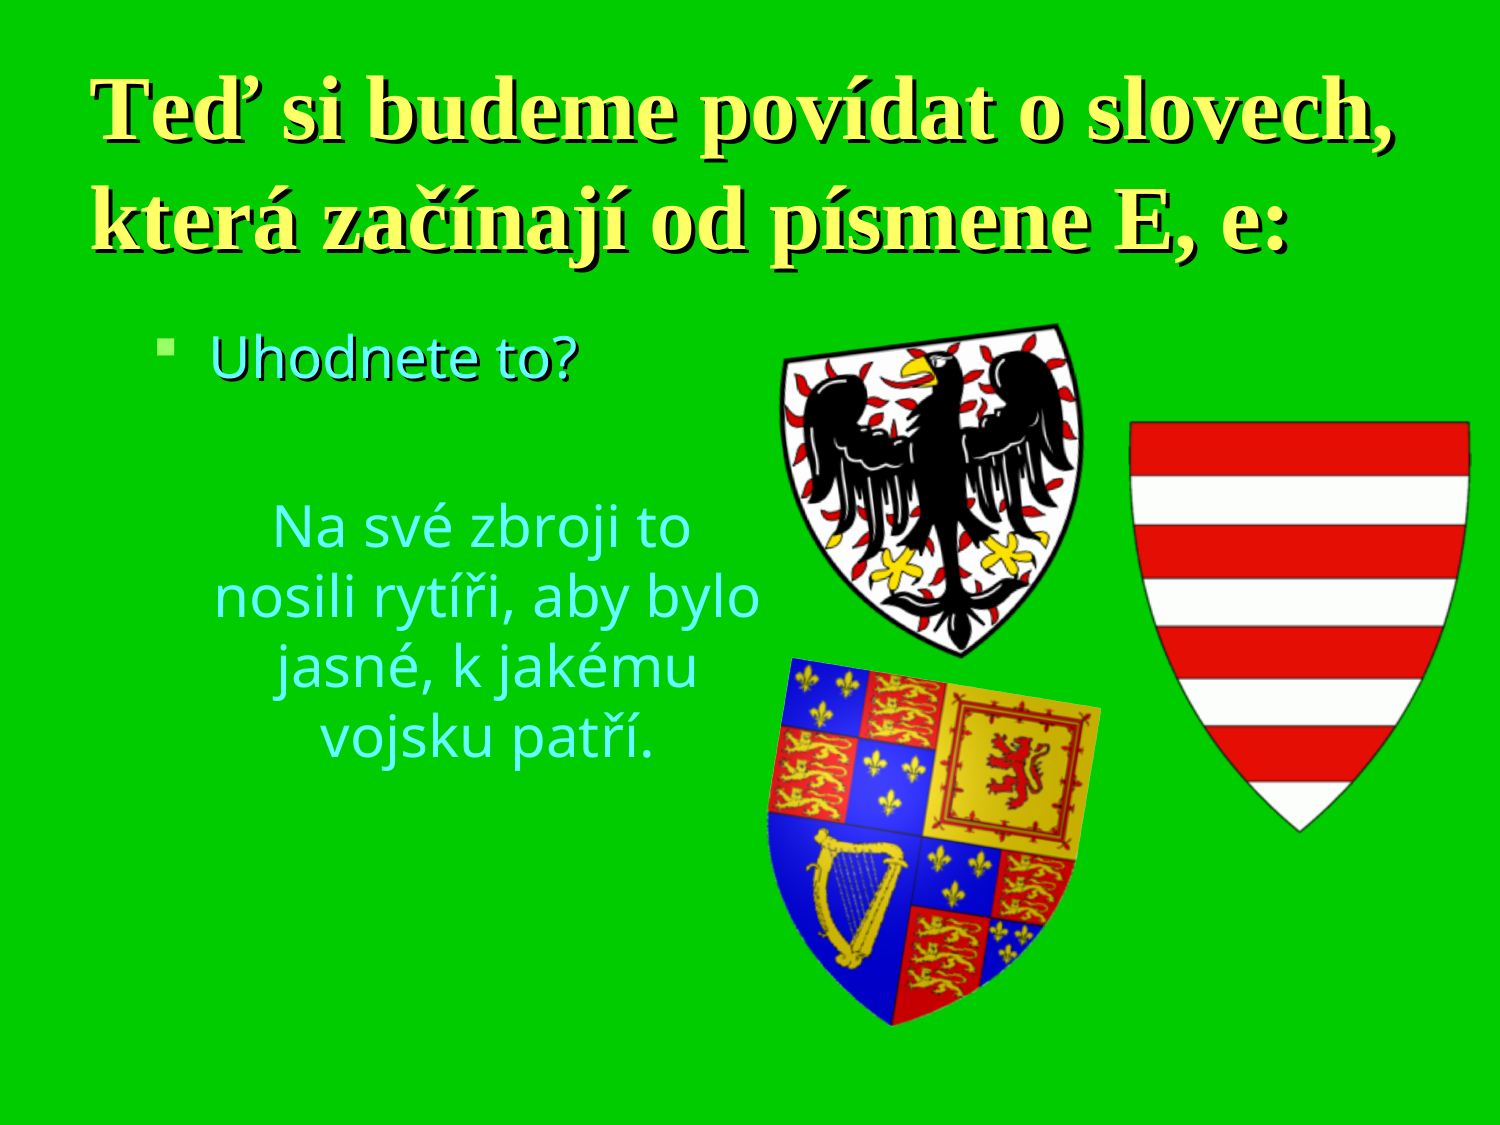

# Teď si budeme povídat o slovech, která začínají od písmene E, e:
Uhodnete to?
 Na své zbroji to nosili rytíři, aby bylo jasné, k jakému vojsku patří.